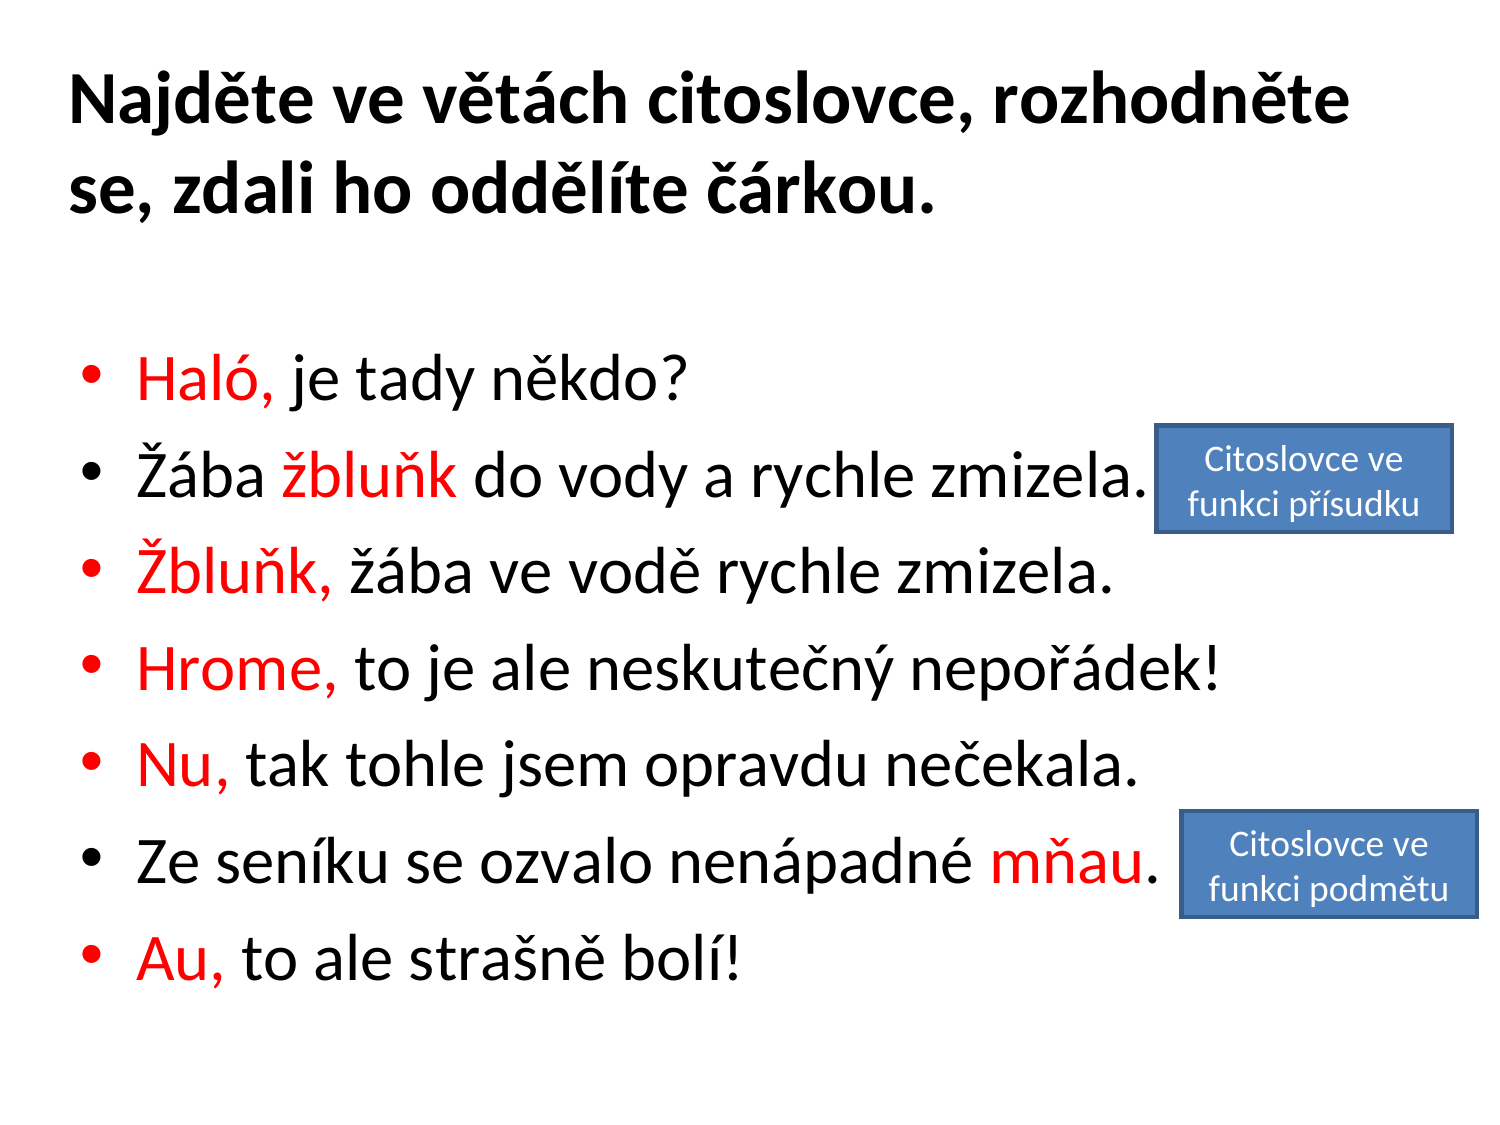

# Najděte ve větách citoslovce, rozhodněte se, zdali ho oddělíte čárkou.
Haló, je tady někdo?
Žába žbluňk do vody a rychle zmizela.
Žbluňk, žába ve vodě rychle zmizela.
Hrome, to je ale neskutečný nepořádek!
Nu, tak tohle jsem opravdu nečekala.
Ze seníku se ozvalo nenápadné mňau.
Au, to ale strašně bolí!
Citoslovce ve funkci přísudku
Citoslovce ve funkci podmětu